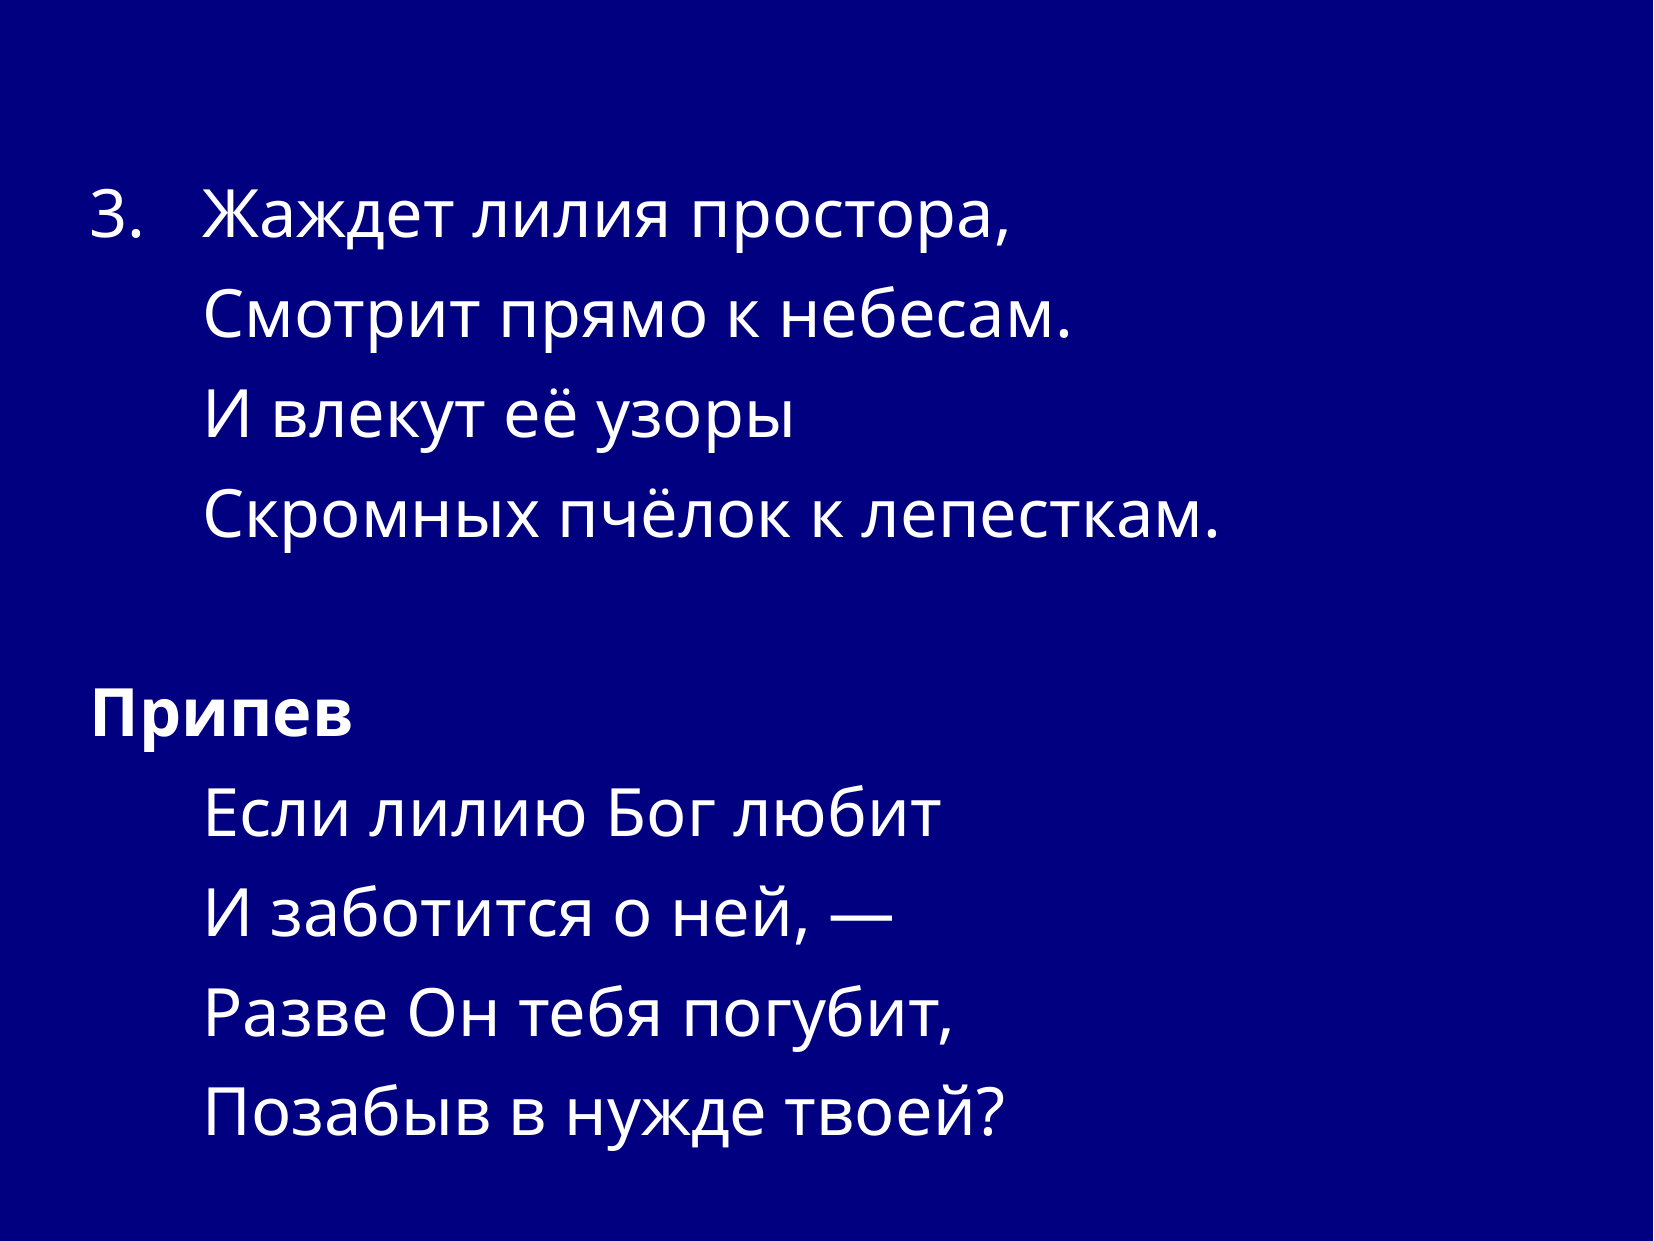

3.	Жаждет лилия простора,
	Смотрит прямо к небесам.
	И влекут её узоры
	Скромных пчёлок к лепесткам.
Припев
	Если лилию Бог любит
	И заботится о ней, —
	Разве Он тебя погубит,
	Позабыв в нужде твоей?